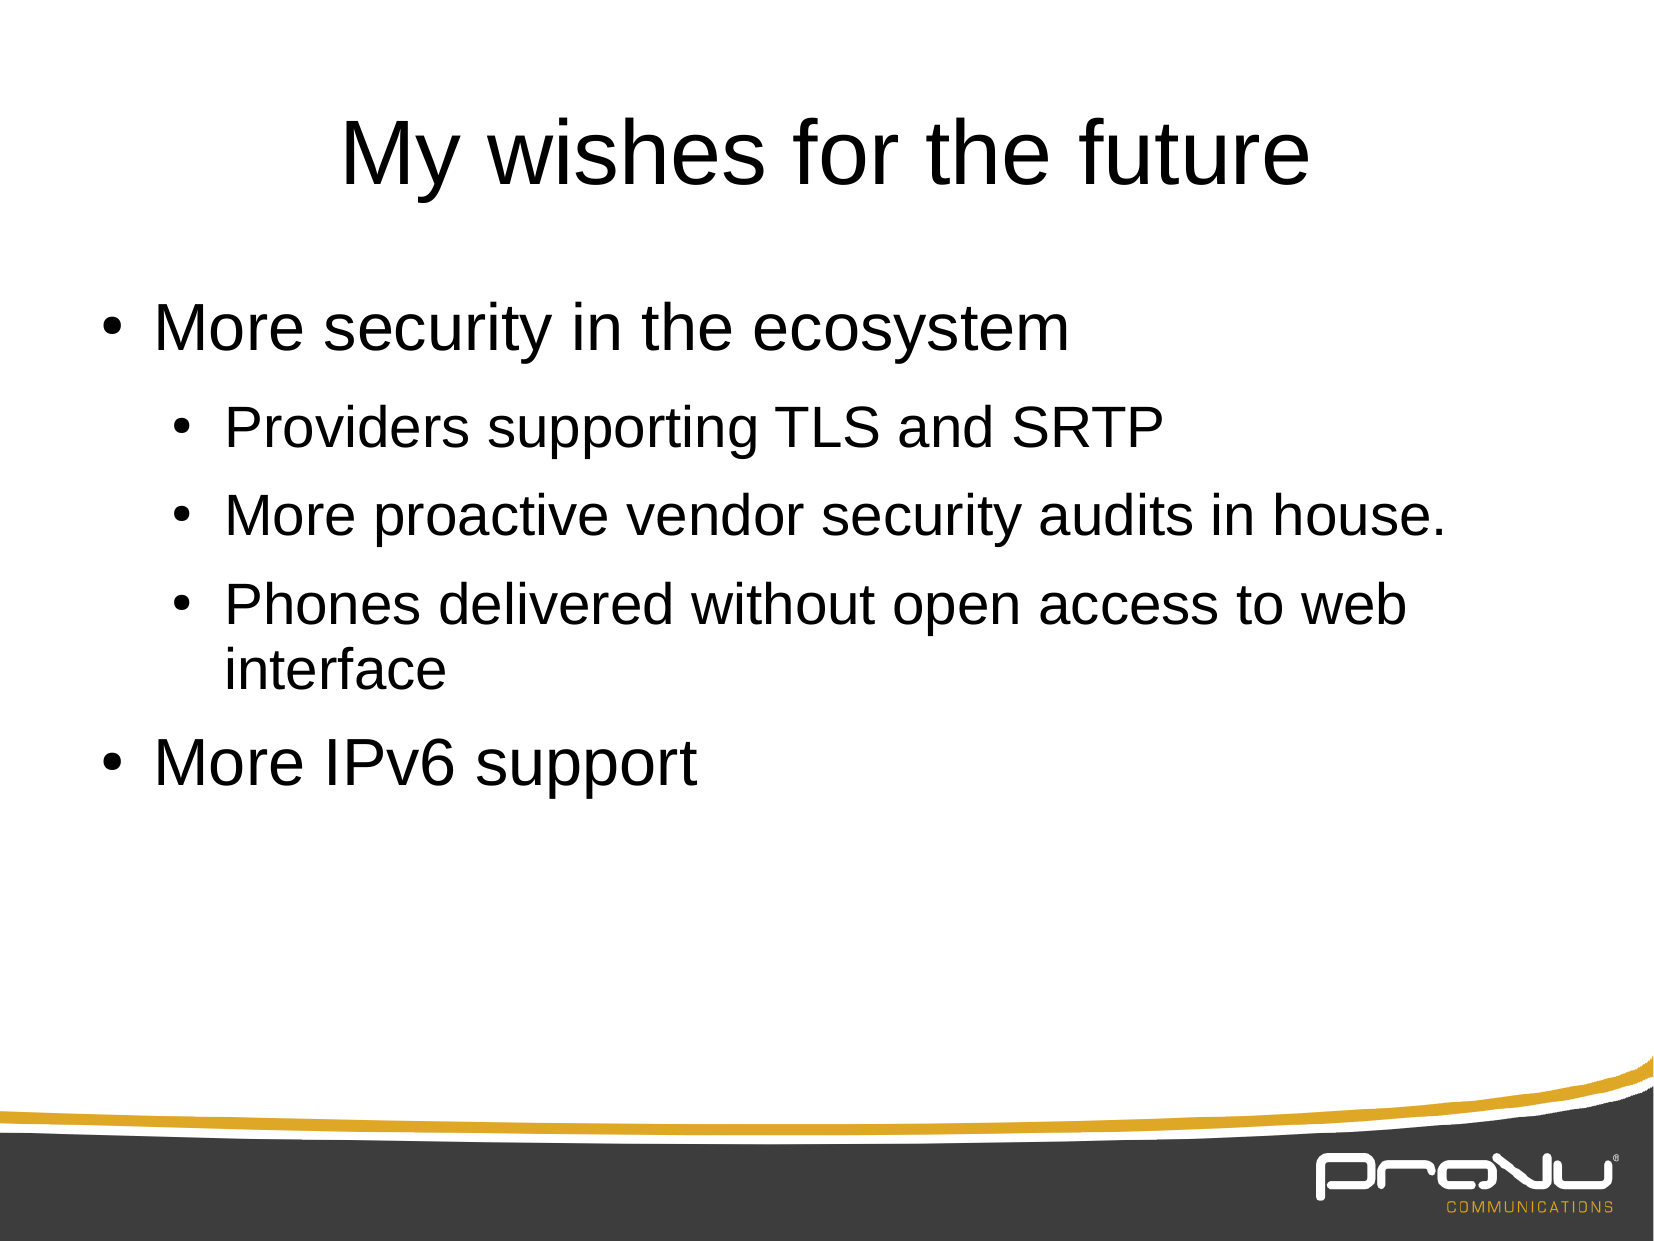

# My wishes for the future
More security in the ecosystem
Providers supporting TLS and SRTP
More proactive vendor security audits in house.
Phones delivered without open access to web interface
More IPv6 support